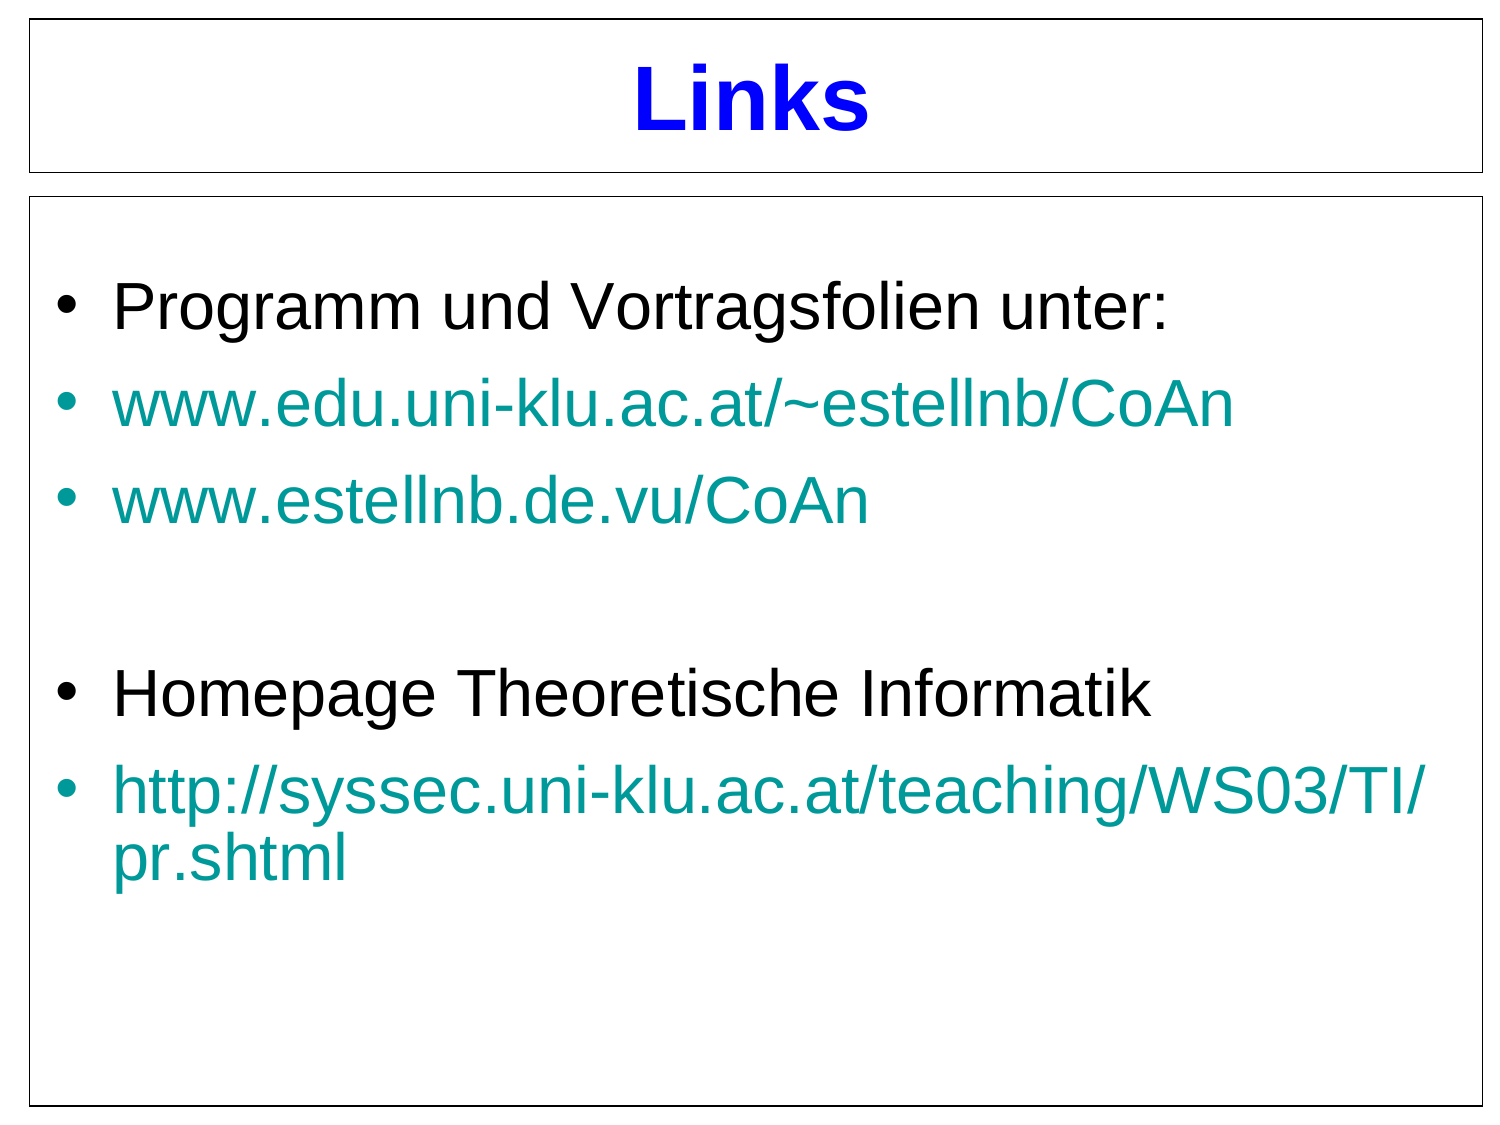

# Links
Programm und Vortragsfolien unter:
www.edu.uni-klu.ac.at/~estellnb/CoAn
www.estellnb.de.vu/CoAn
Homepage Theoretische Informatik
http://syssec.uni-klu.ac.at/teaching/WS03/TI/pr.shtml